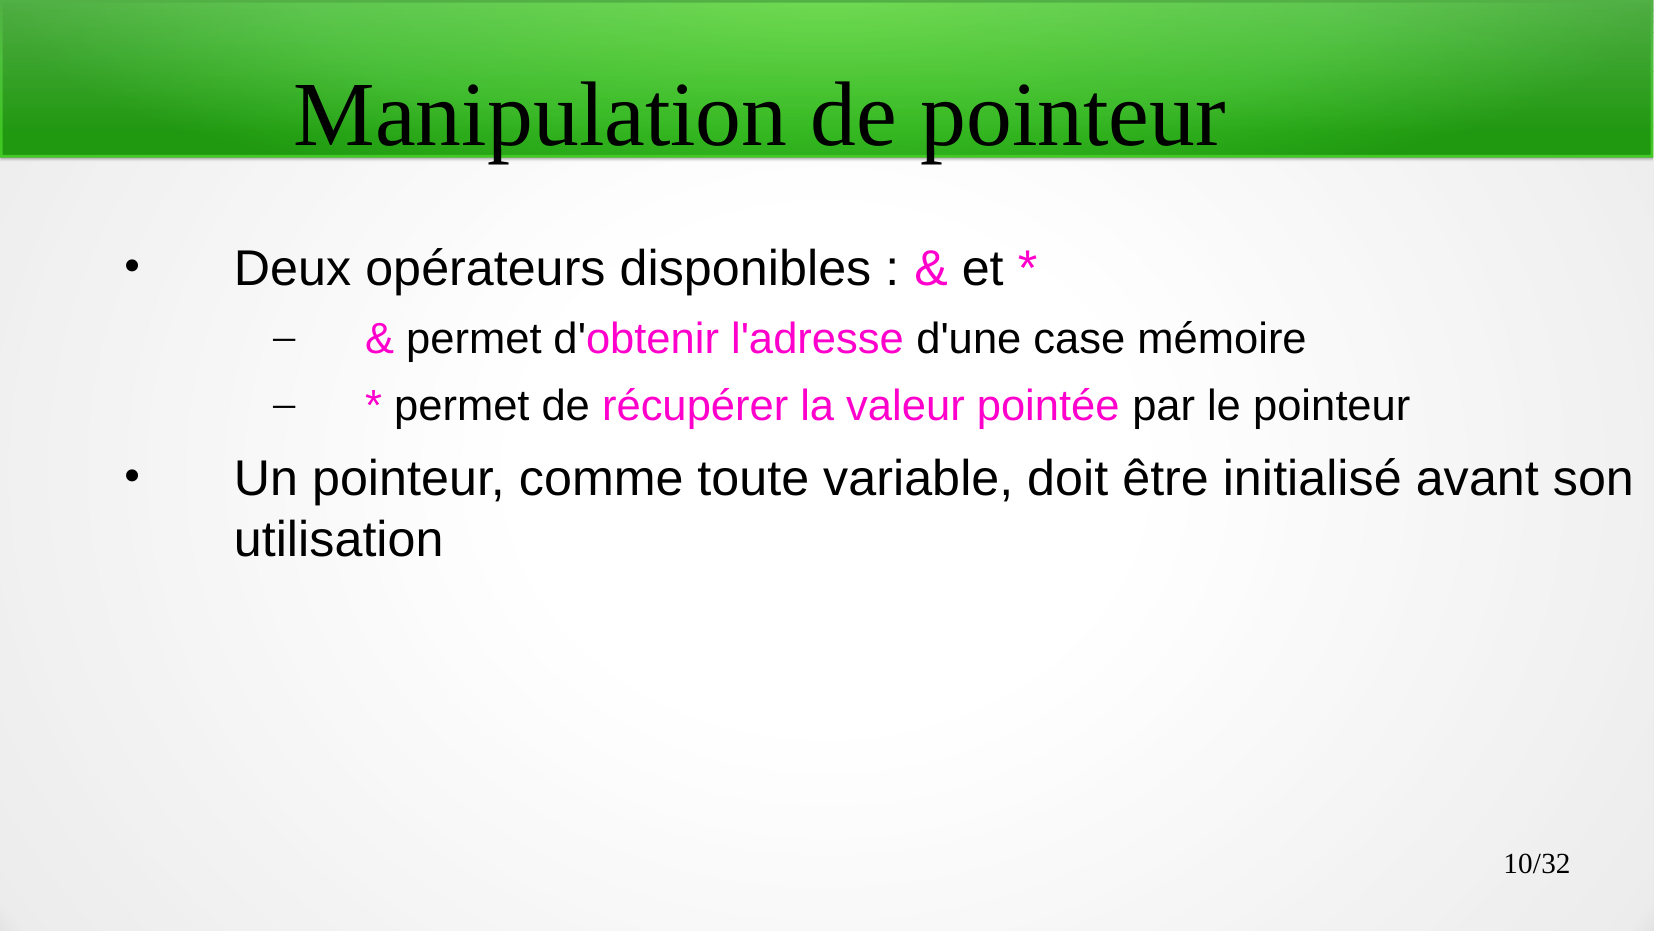

Manipulation de pointeur
# Deux opérateurs disponibles : & et *
& permet d'obtenir l'adresse d'une case mémoire
* permet de récupérer la valeur pointée par le pointeur
Un pointeur, comme toute variable, doit être initialisé avant son utilisation
10